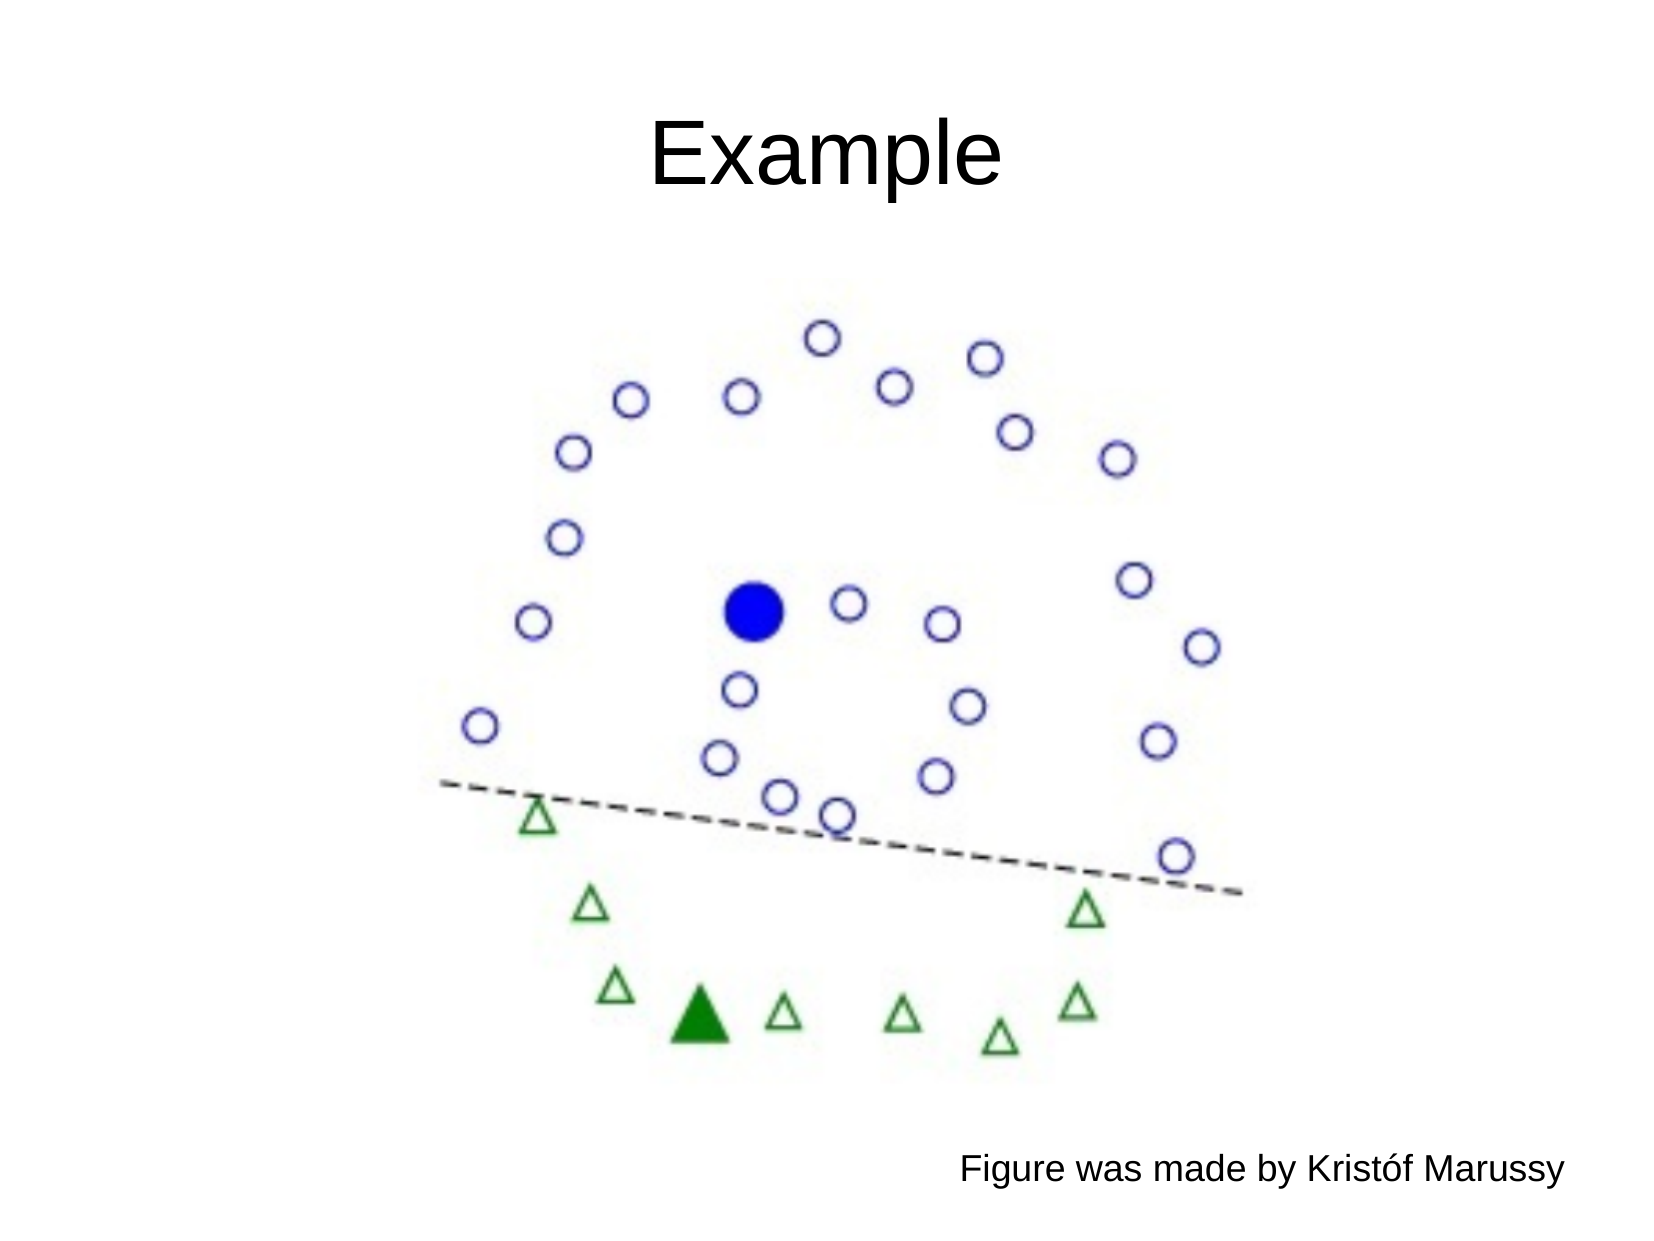

# Example
Figure was made by Kristóf Marussy